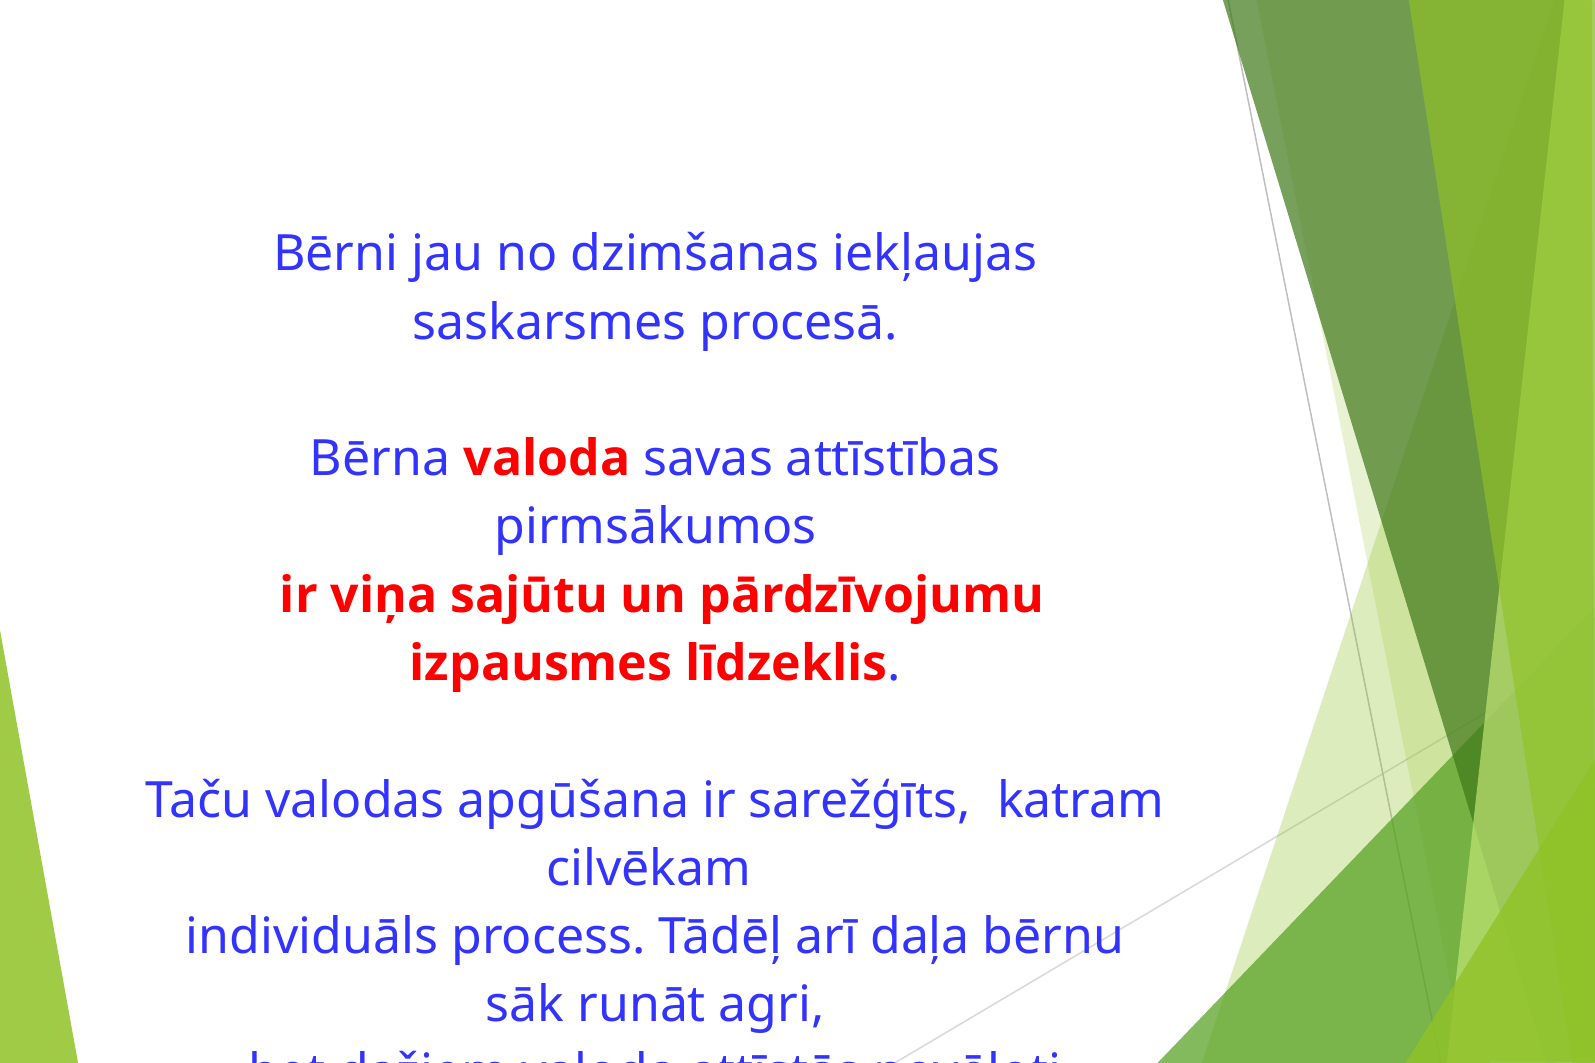

Bērni jau no dzimšanas iekļaujas saskarsmes procesā.
Bērna valoda savas attīstības pirmsākumos
 ir viņa sajūtu un pārdzīvojumu izpausmes līdzeklis.
Taču valodas apgūšana ir sarežģīts, katram cilvēkam
individuāls process. Tādēļ arī daļa bērnu sāk runāt agri,
 bet dažiem valoda attīstās novēloti.